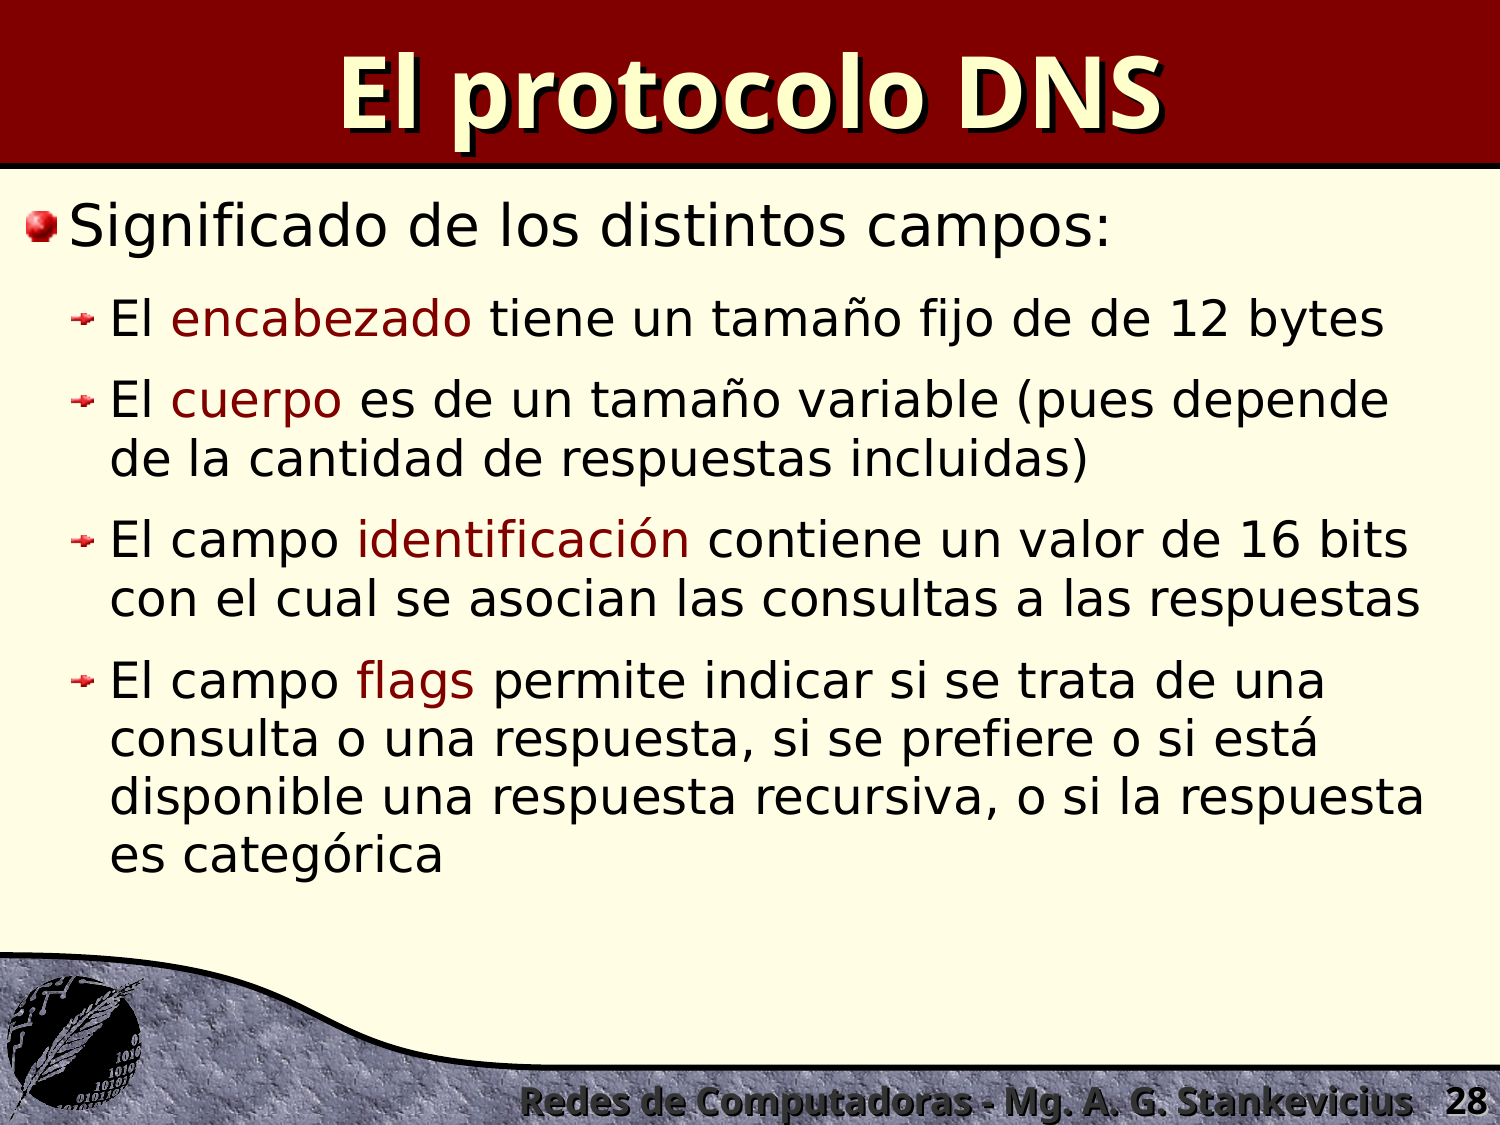

# El protocolo DNS
Significado de los distintos campos:
El encabezado tiene un tamaño fijo de de 12 bytes
El cuerpo es de un tamaño variable (pues depende
de la cantidad de respuestas incluidas)
El campo identificación contiene un valor de 16 bits con el cual se asocian las consultas a las respuestas
El campo flags permite indicar si se trata de una consulta o una respuesta, si se prefiere o si está disponible una respuesta recursiva, o si la respuesta es categórica
28